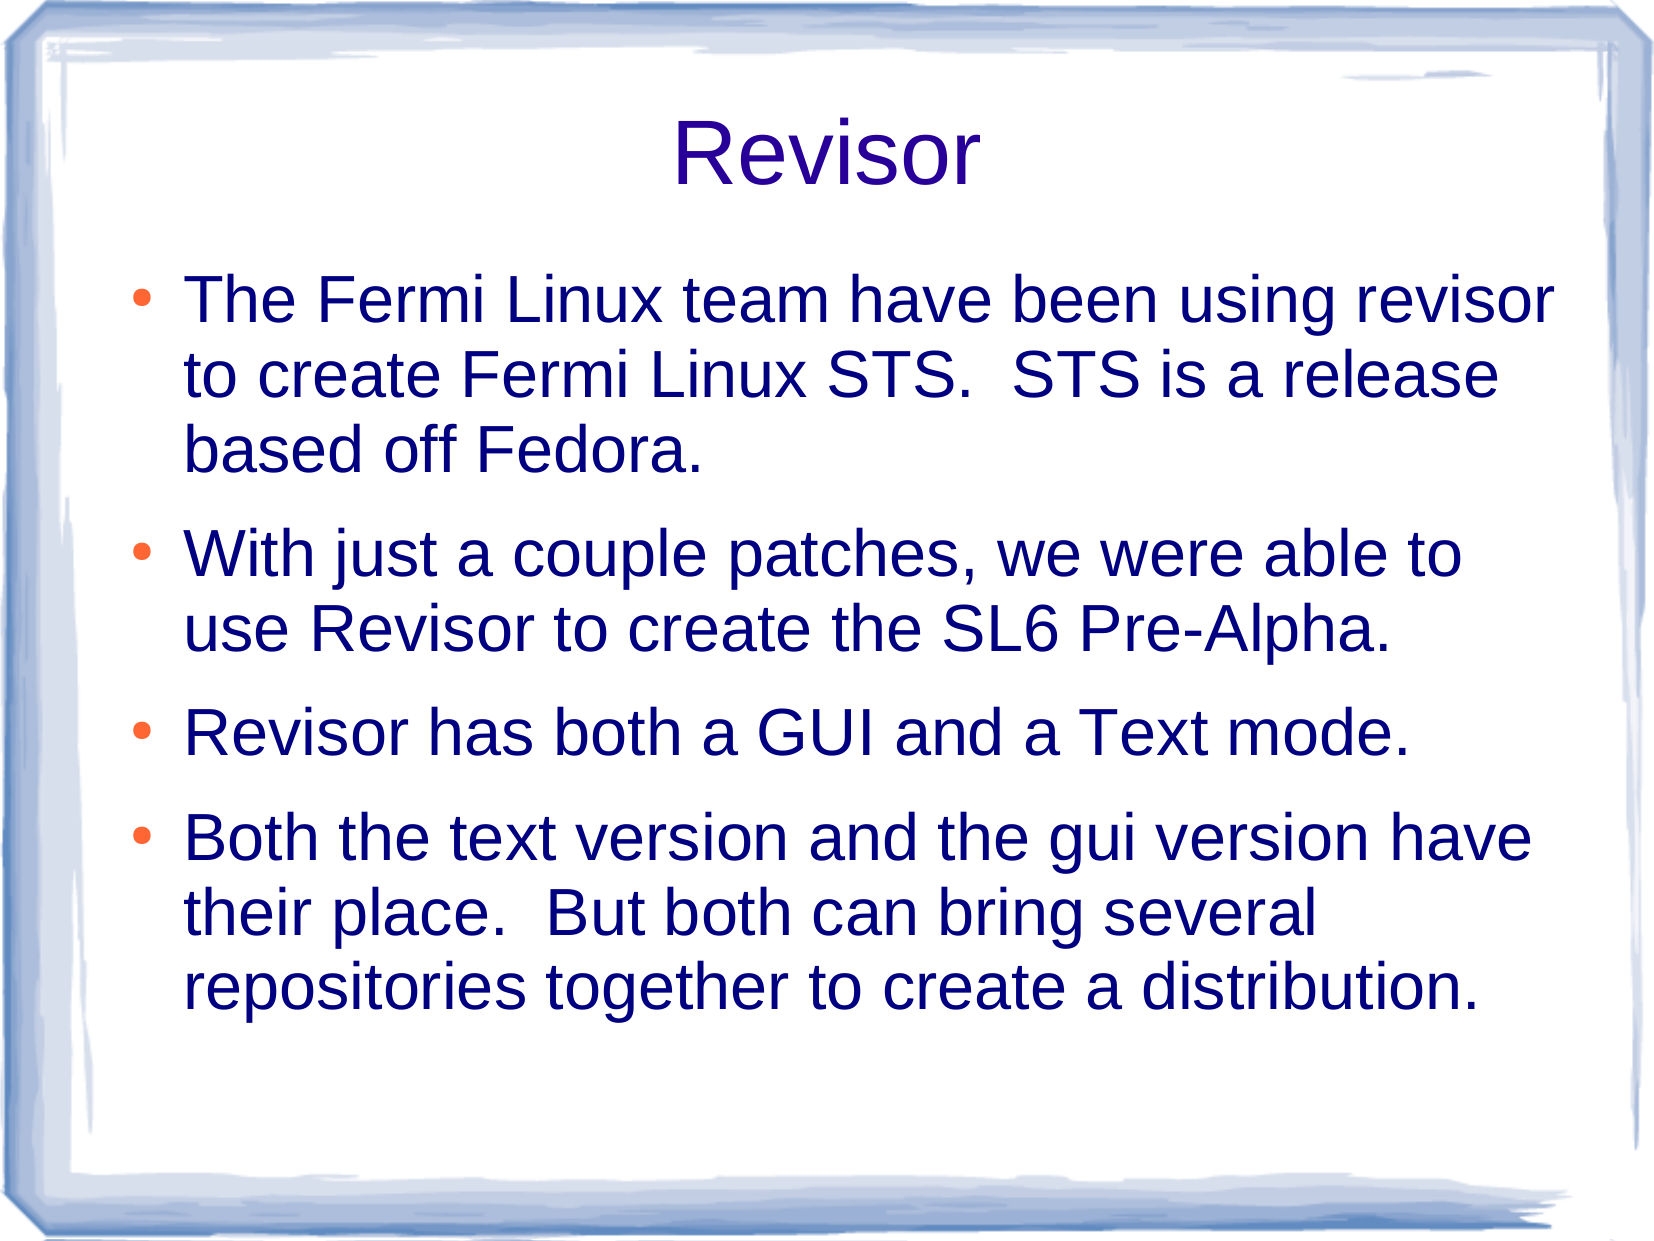

# Revisor
The Fermi Linux team have been using revisor to create Fermi Linux STS. STS is a release based off Fedora.
With just a couple patches, we were able to use Revisor to create the SL6 Pre-Alpha.
Revisor has both a GUI and a Text mode.
Both the text version and the gui version have their place. But both can bring several repositories together to create a distribution.